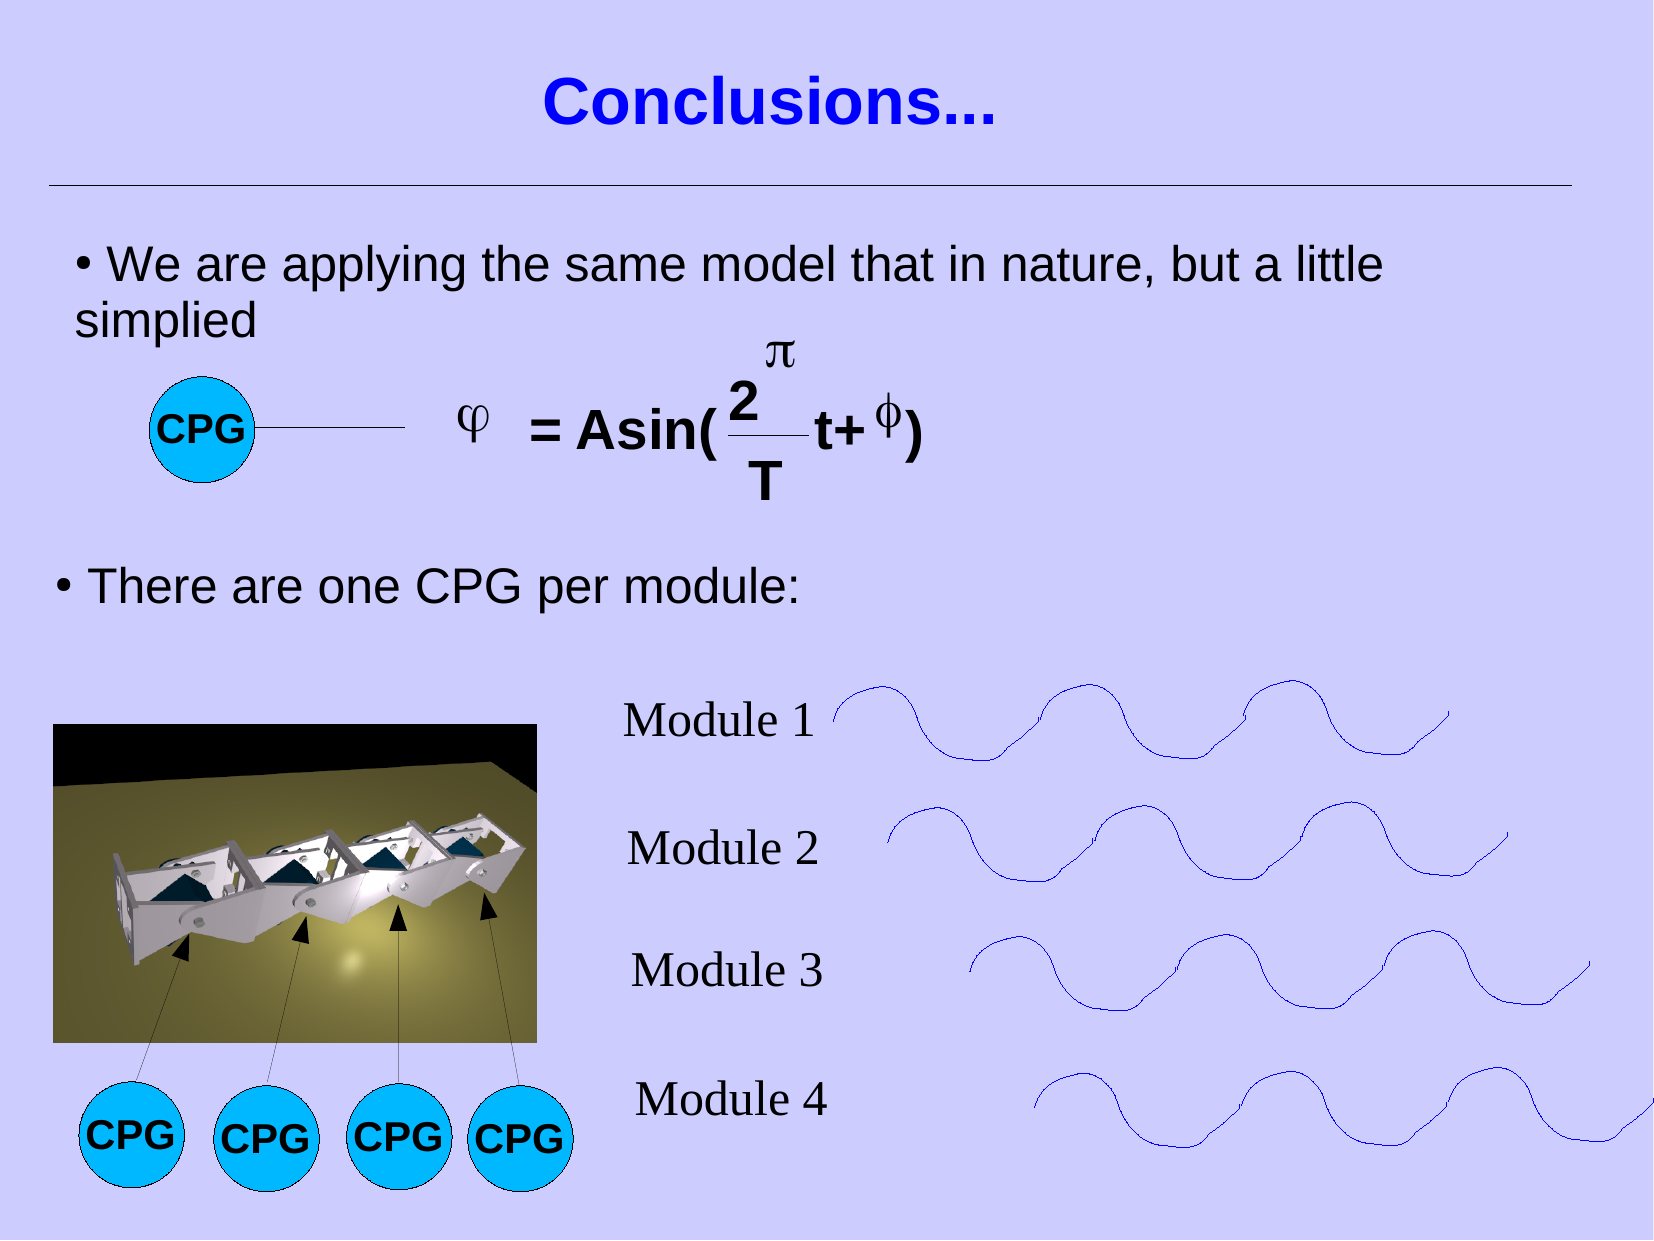

# Conclusions...
 We are applying the same model that in nature, but a little simplied
p
2
f
j
=
Asin(
t+
)
CPG
T
 There are one CPG per module:
Module 1
Module 2
Module 3
Module 4
CPG
CPG
CPG
CPG